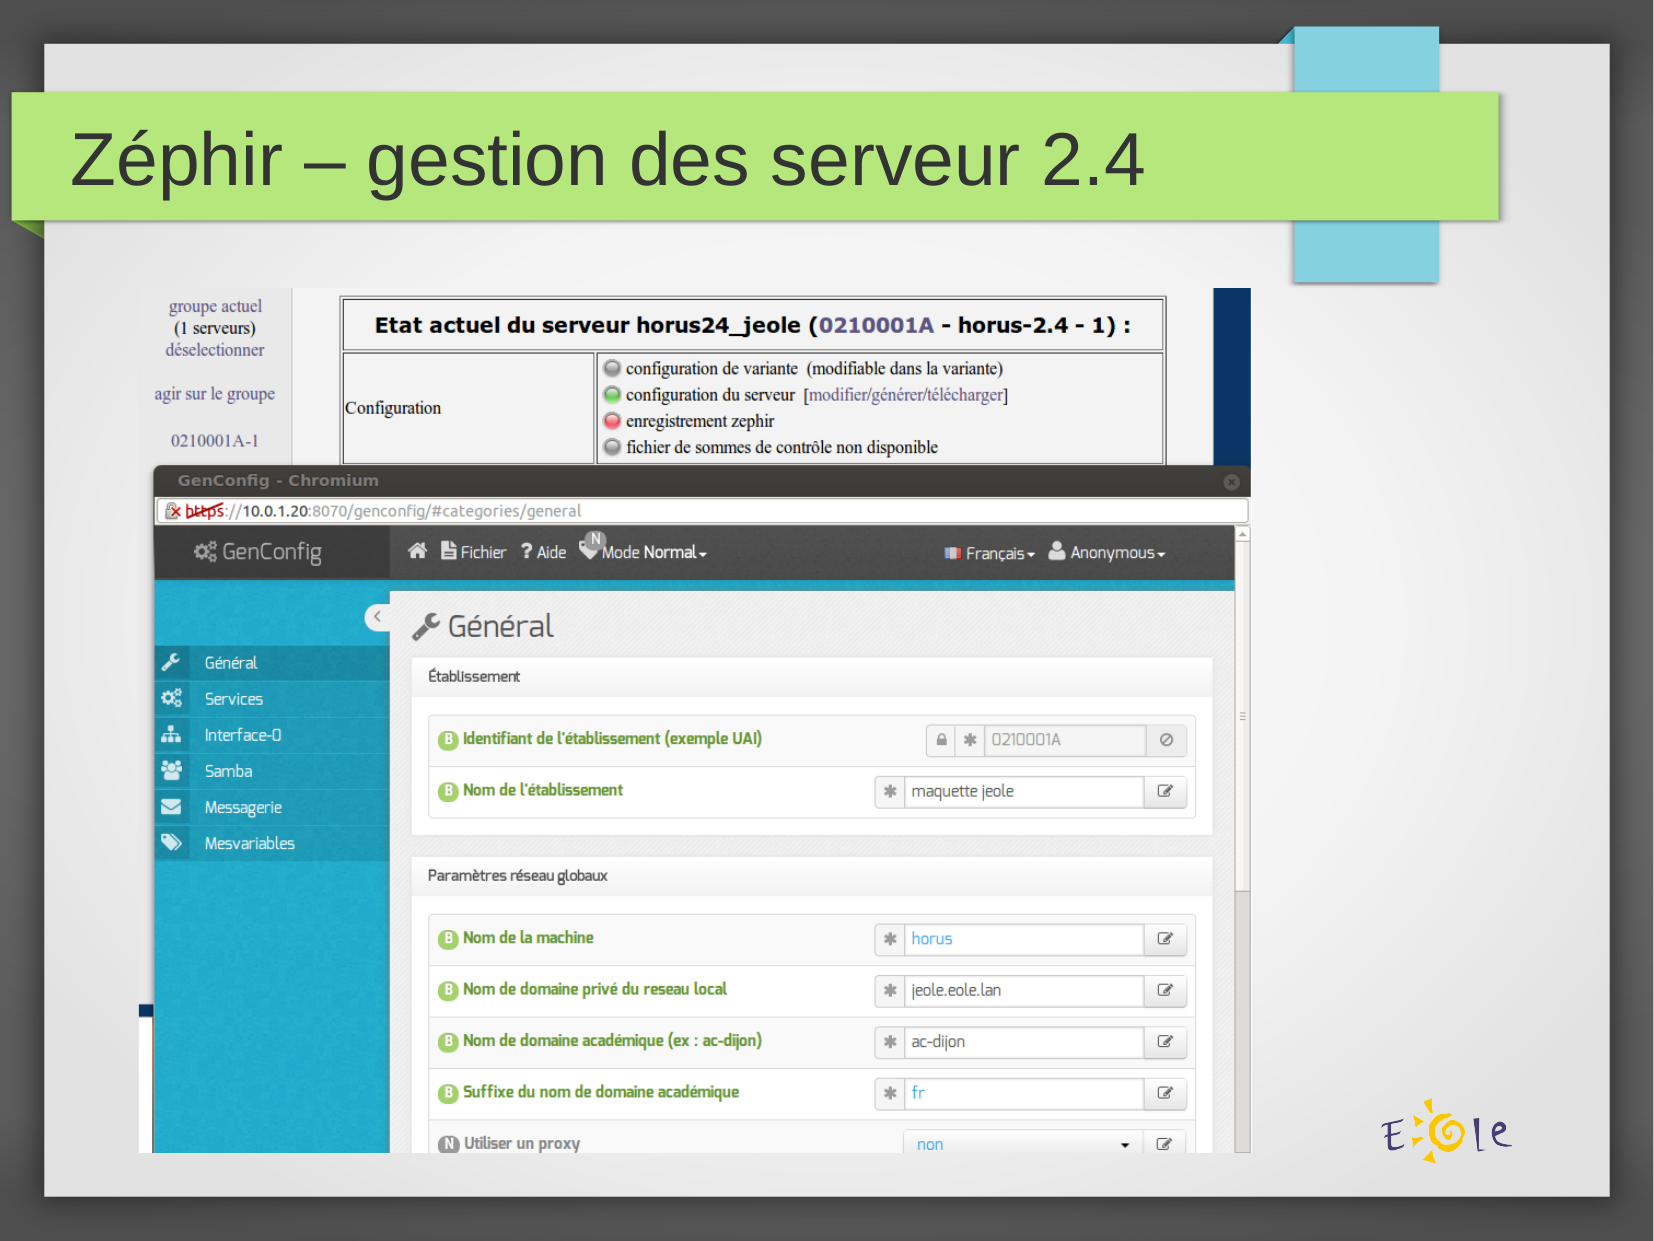

# Zéphir – gestion des serveur 2.4